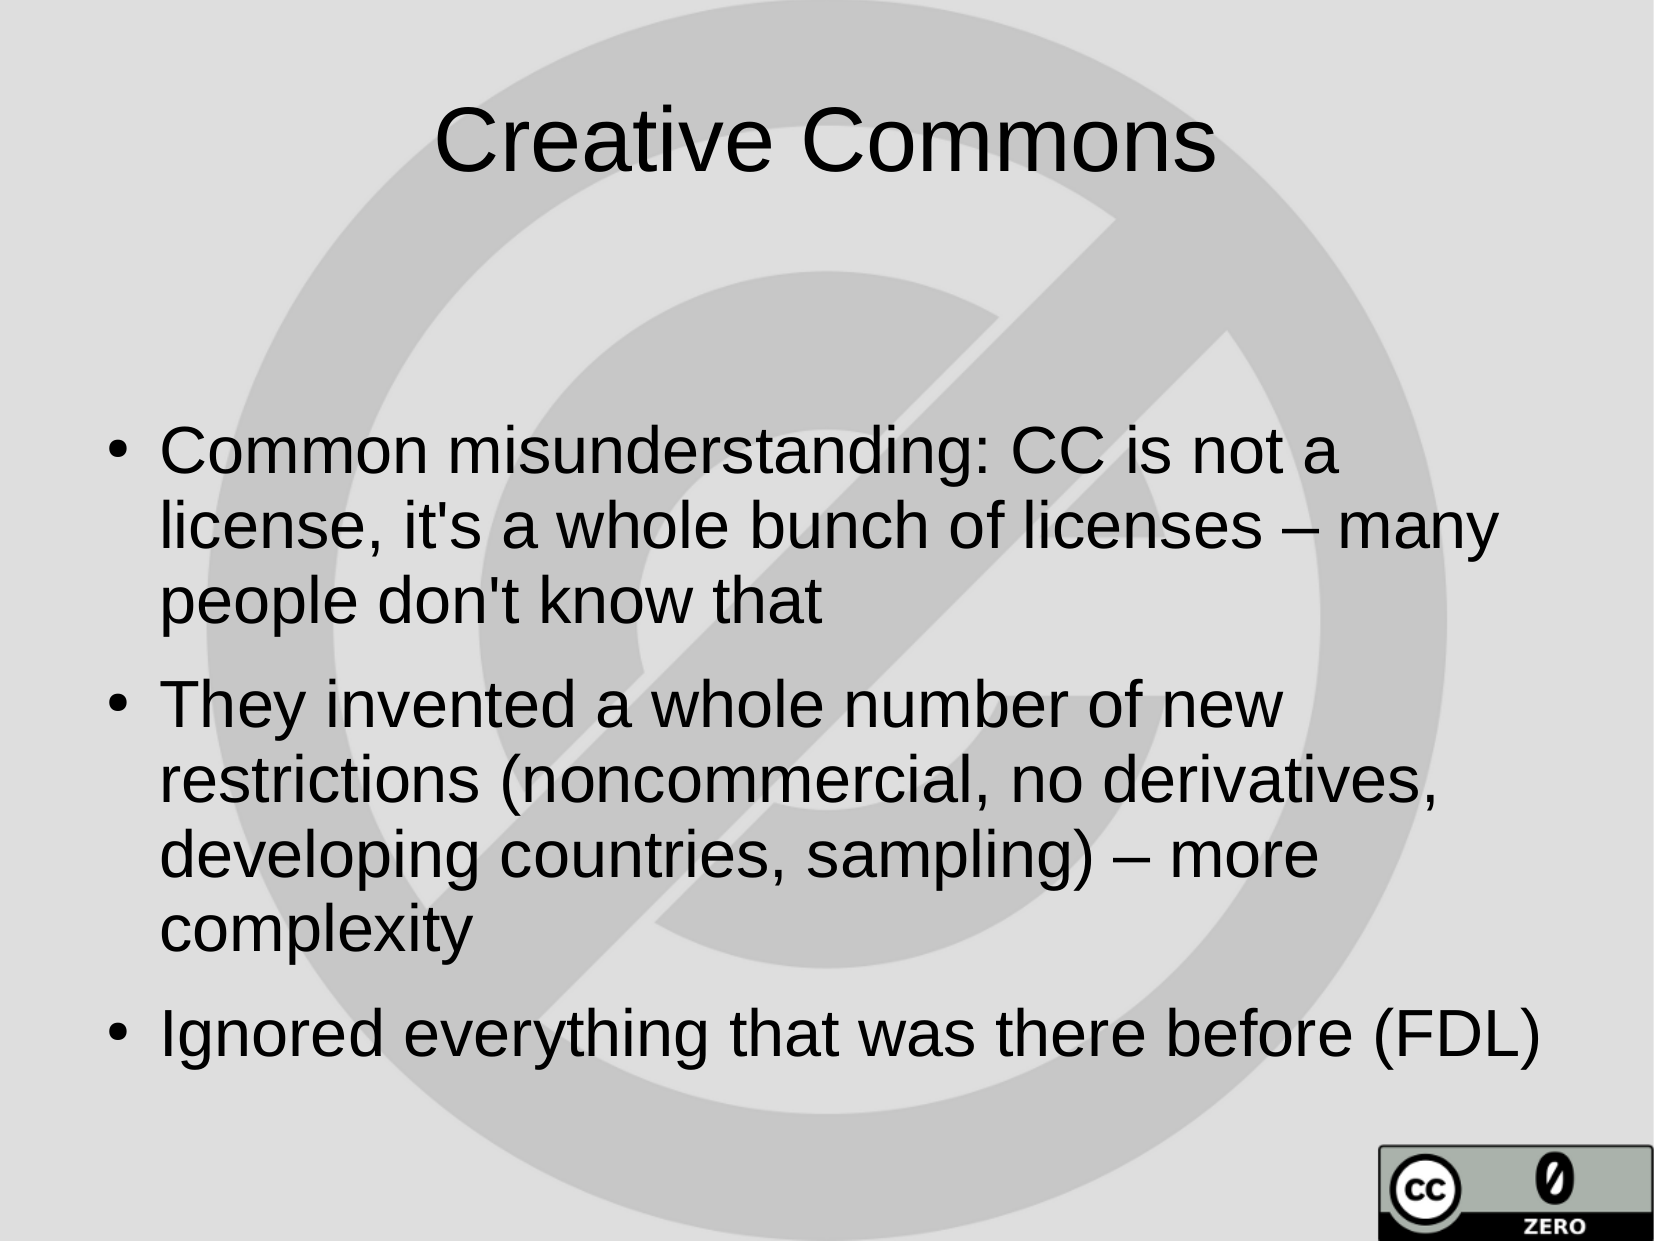

# Creative Commons
Common misunderstanding: CC is not a license, it's a whole bunch of licenses – many people don't know that
They invented a whole number of new restrictions (noncommercial, no derivatives, developing countries, sampling) – more complexity
Ignored everything that was there before (FDL)